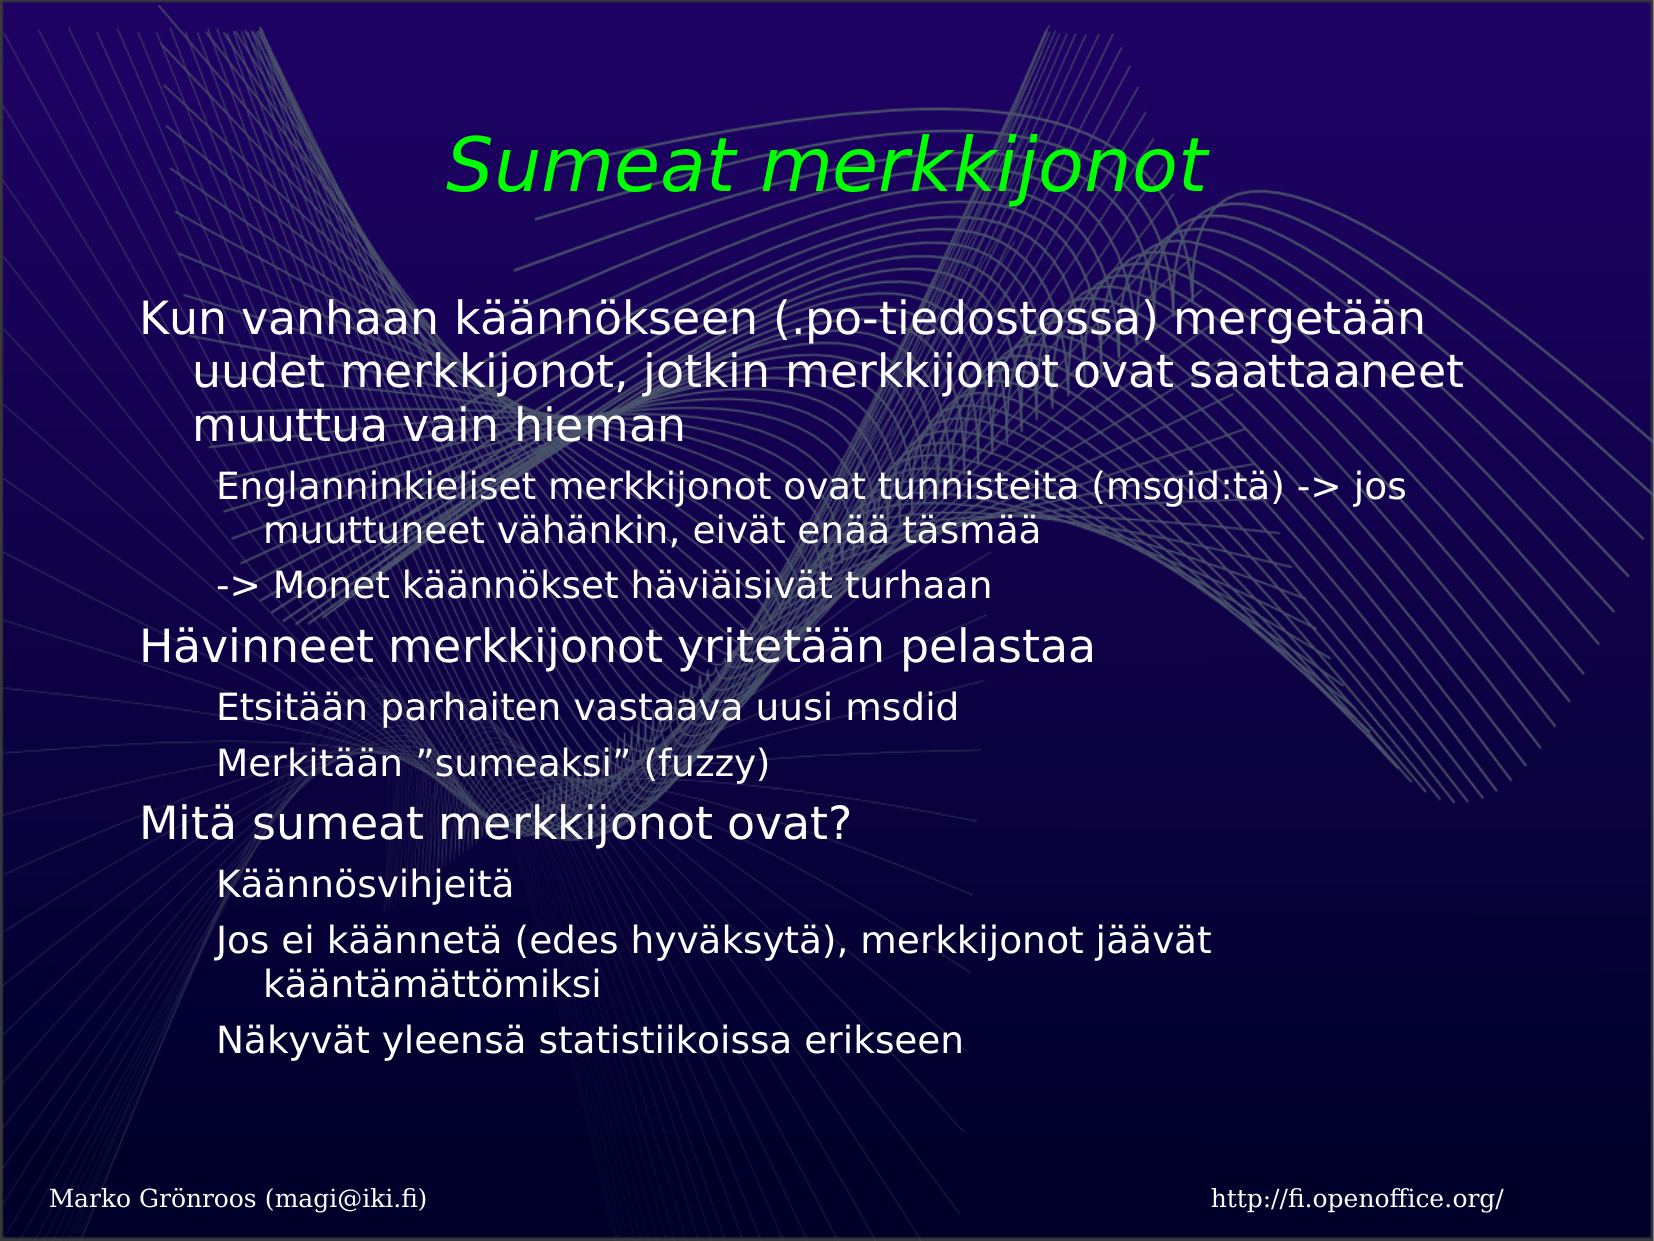

# Sumeat merkkijonot
Kun vanhaan käännökseen (.po-tiedostossa) mergetään uudet merkkijonot, jotkin merkkijonot ovat saattaaneet muuttua vain hieman
Englanninkieliset merkkijonot ovat tunnisteita (msgid:tä) -> jos muuttuneet vähänkin, eivät enää täsmää
-> Monet käännökset häviäisivät turhaan
Hävinneet merkkijonot yritetään pelastaa
Etsitään parhaiten vastaava uusi msdid
Merkitään ”sumeaksi” (fuzzy)
Mitä sumeat merkkijonot ovat?
Käännösvihjeitä
Jos ei käännetä (edes hyväksytä), merkkijonot jäävät kääntämättömiksi
Näkyvät yleensä statistiikoissa erikseen